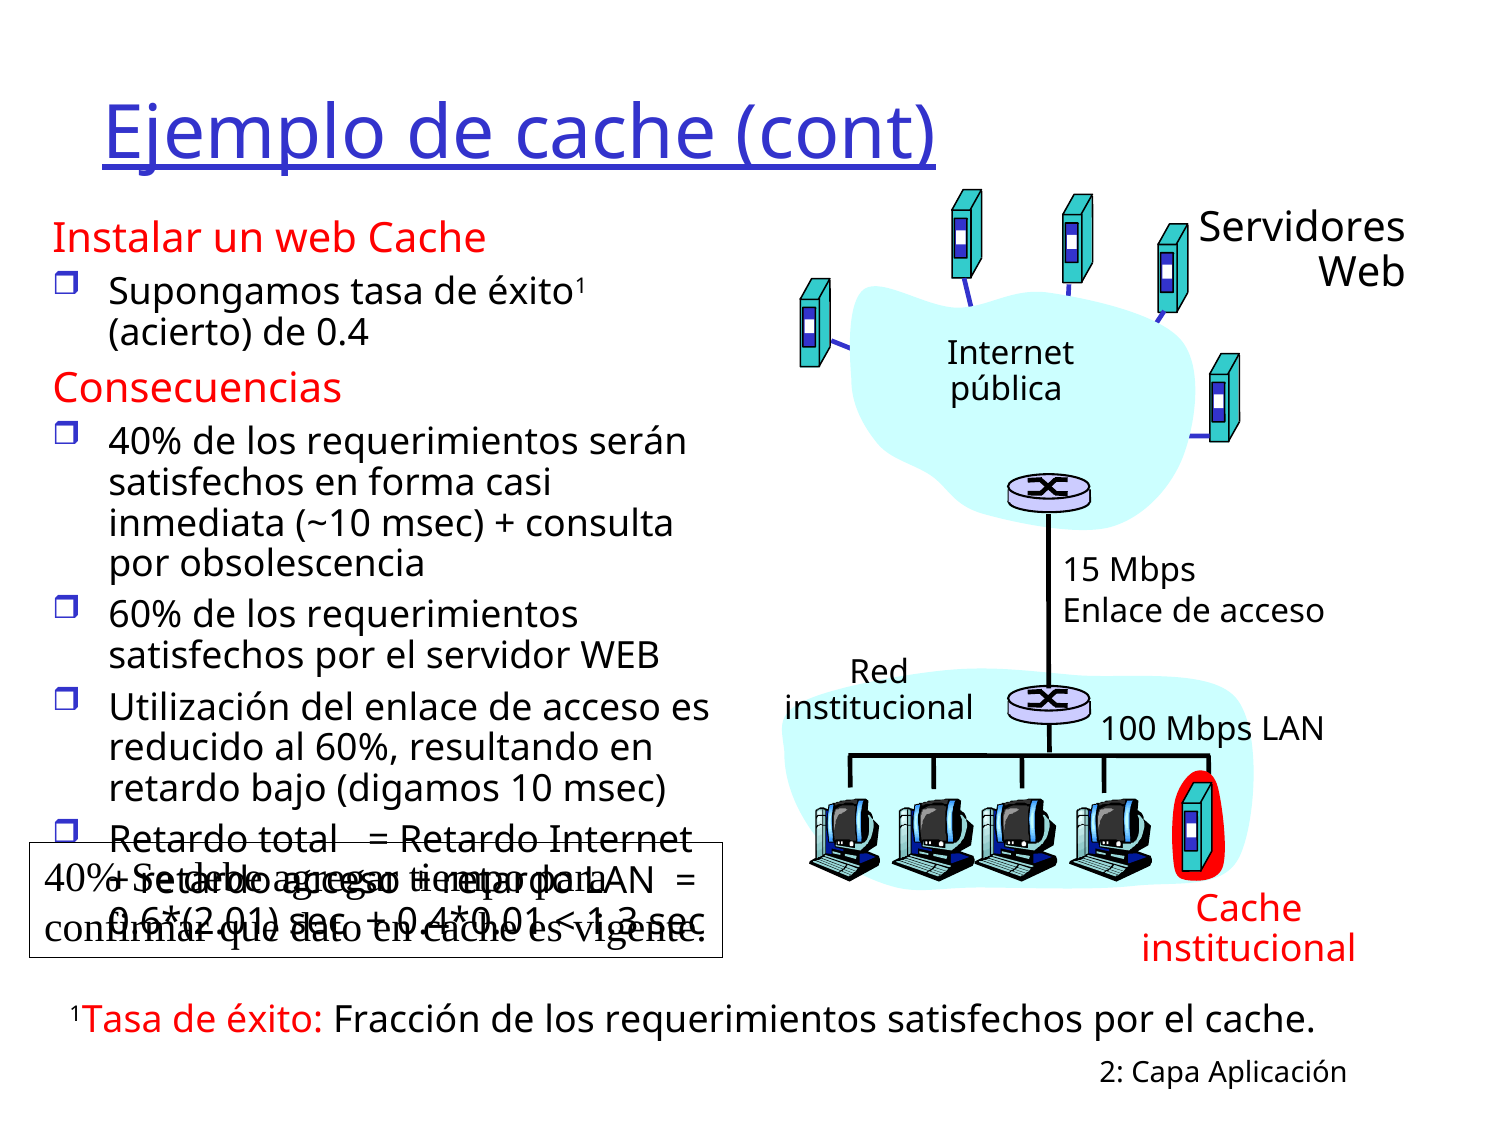

# Ejemplo de cache (cont)
Servidores
Web
Instalar un web Cache
Supongamos tasa de éxito1 (acierto) de 0.4
Consecuencias
40% de los requerimientos serán satisfechos en forma casi inmediata (~10 msec) + consulta por obsolescencia
60% de los requerimientos satisfechos por el servidor WEB
Utilización del enlace de acceso es reducido al 60%, resultando en retardo bajo (digamos 10 msec)
Retardo total = Retardo Internet + retardo acceso + retardo LAN = 0.6*(2.01) sec + 0.4*0.01 < 1.3 sec
 Internet
pública
15 Mbps
Enlace de acceso
Red
institucional
100 Mbps LAN
40% Se debe agregar tiempo para
confirmar que dato en cache es vigente.
Cache
institucional
1Tasa de éxito: Fracción de los requerimientos satisfechos por el cache.